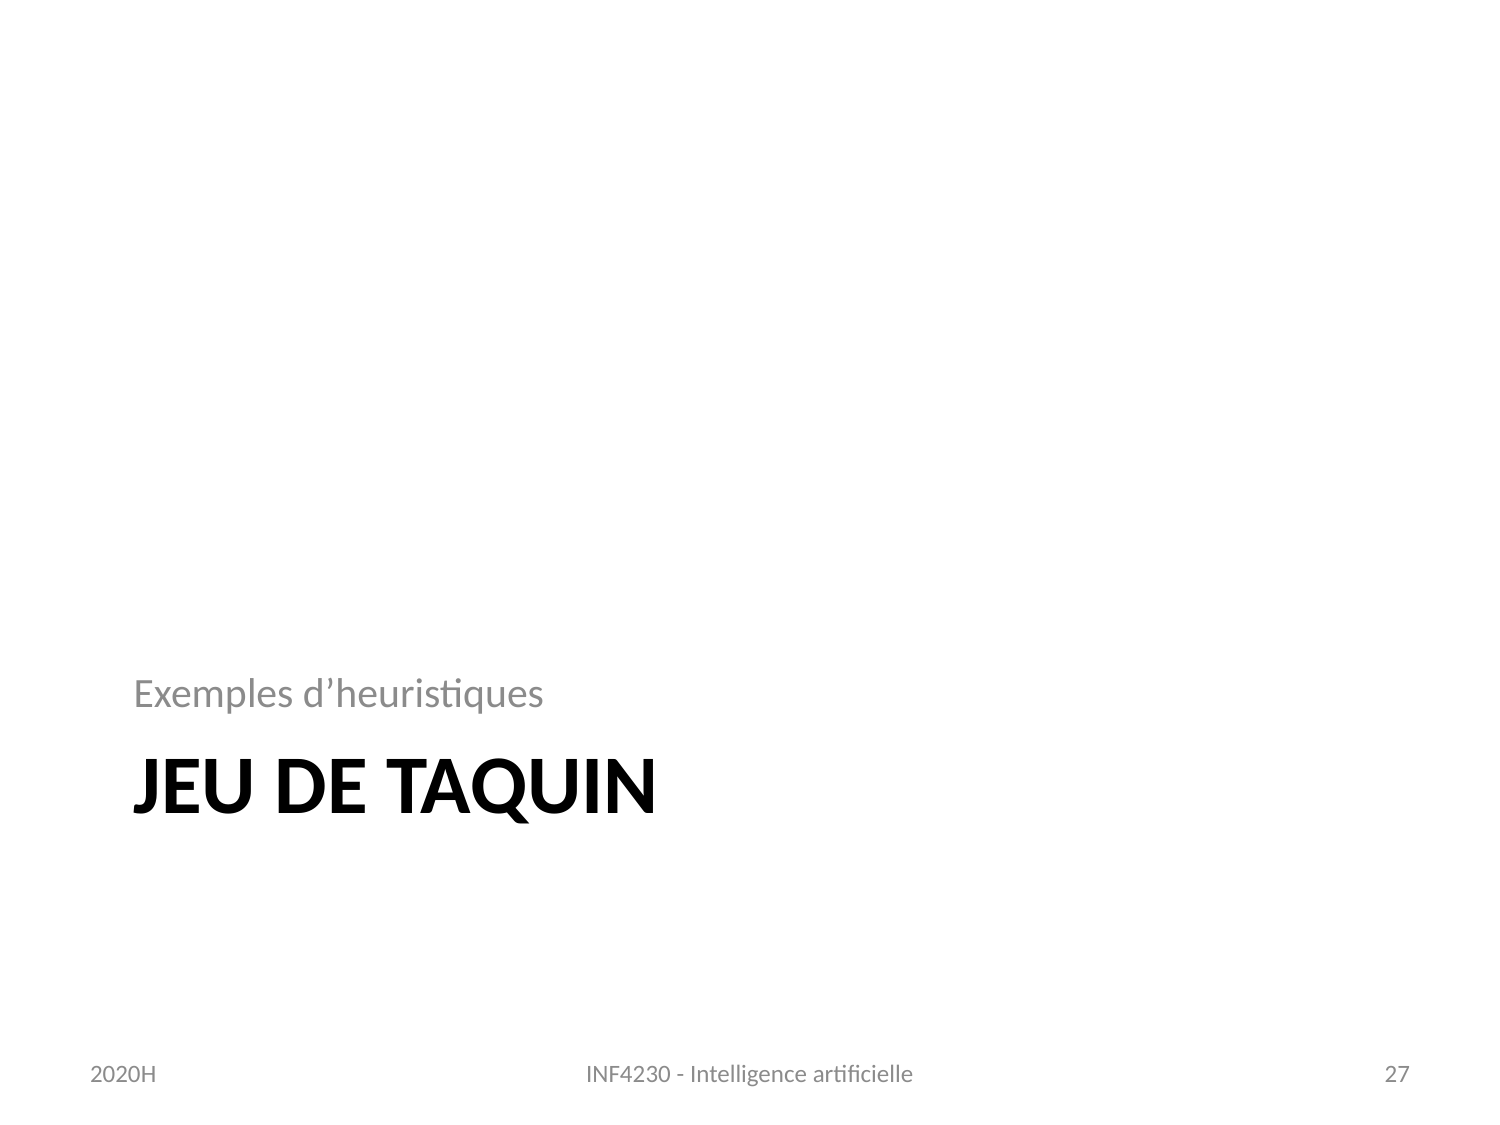

Exemples d’heuristiques
# Jeu de taquin
2020H
INF4230 - Intelligence artificielle